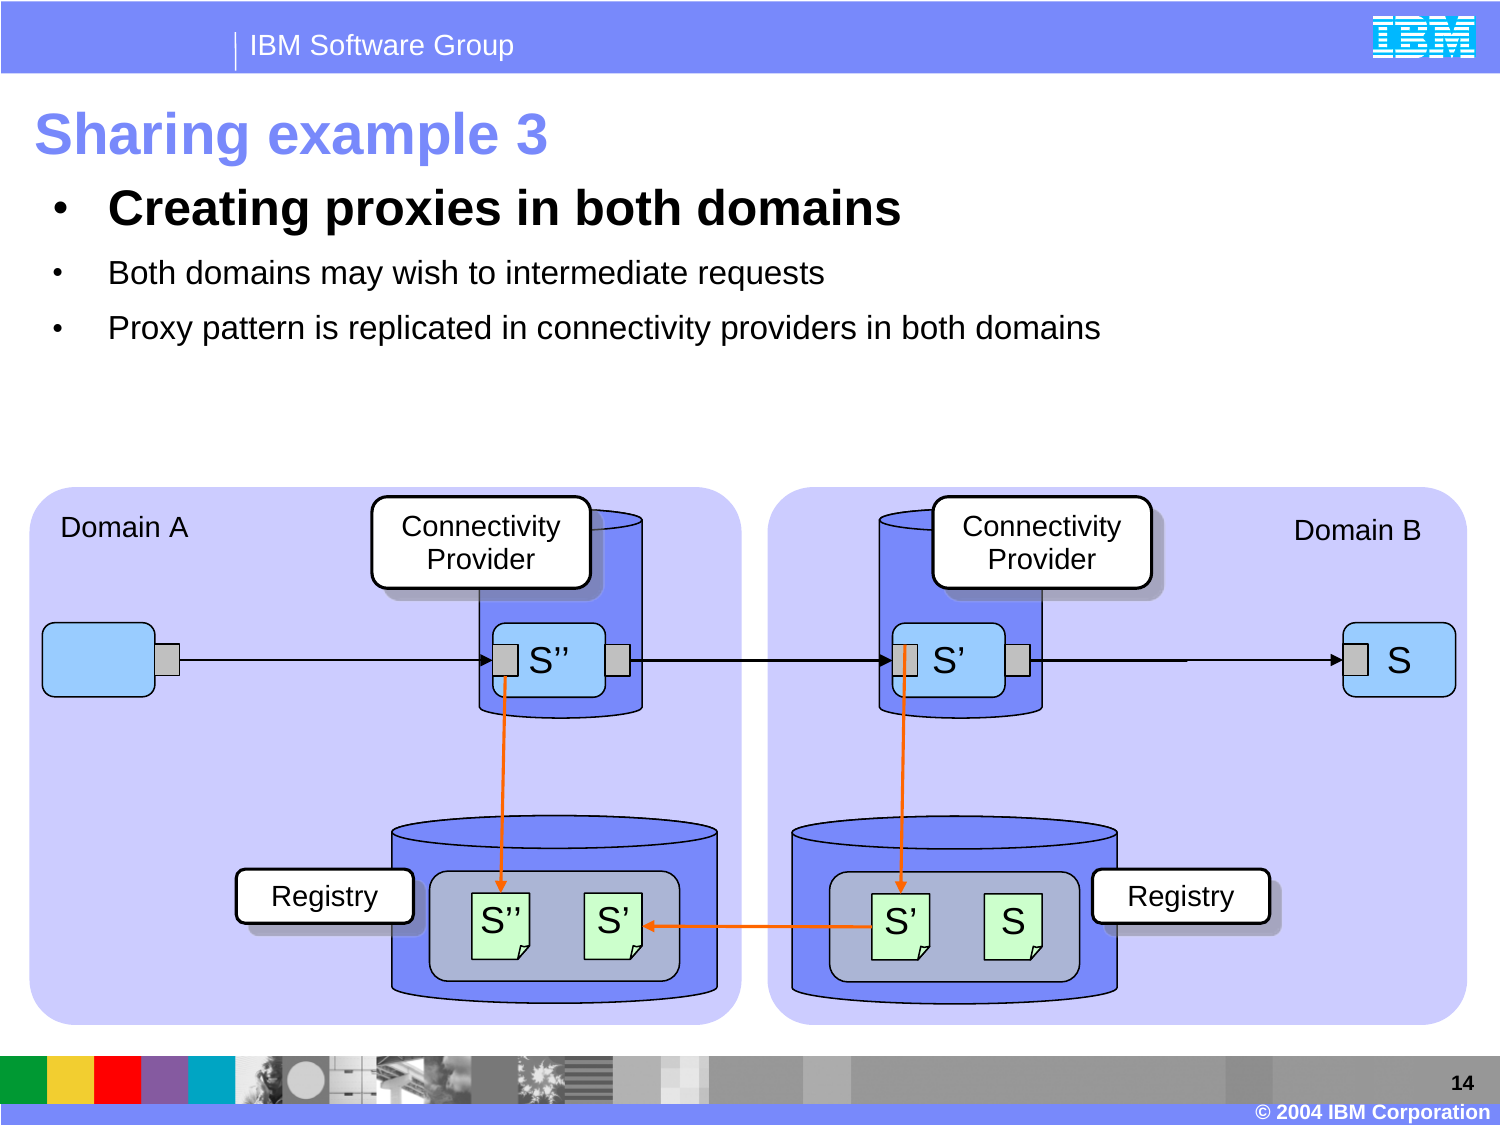

# Sharing example 3
Creating proxies in both domains
Both domains may wish to intermediate requests
Proxy pattern is replicated in connectivity providers in both domains
Connectivity Provider
Connectivity Provider
Domain A
Domain B
S
S’’
S’
Registry
Registry
S’’
S’
S’
S
14